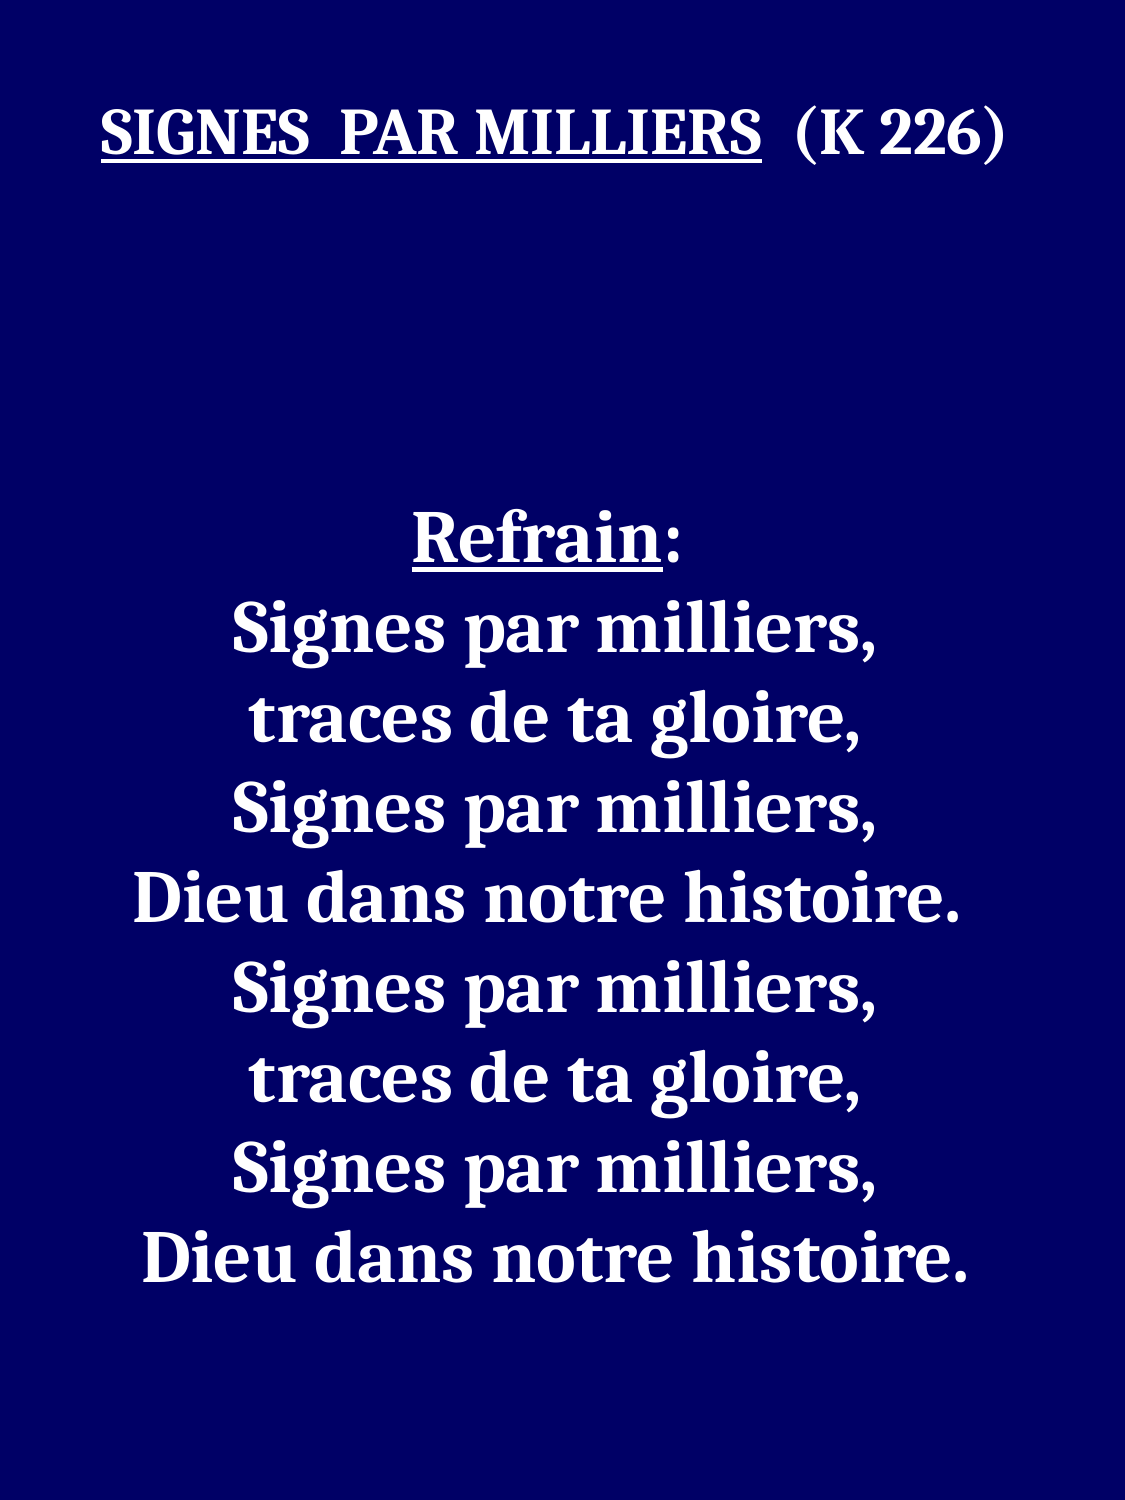

SIGNES PAR MILLIERS (K 226)
Refrain:
Signes par milliers,
traces de ta gloire,
Signes par milliers,
Dieu dans notre histoire.
Signes par milliers,
traces de ta gloire,
Signes par milliers,
Dieu dans notre histoire.